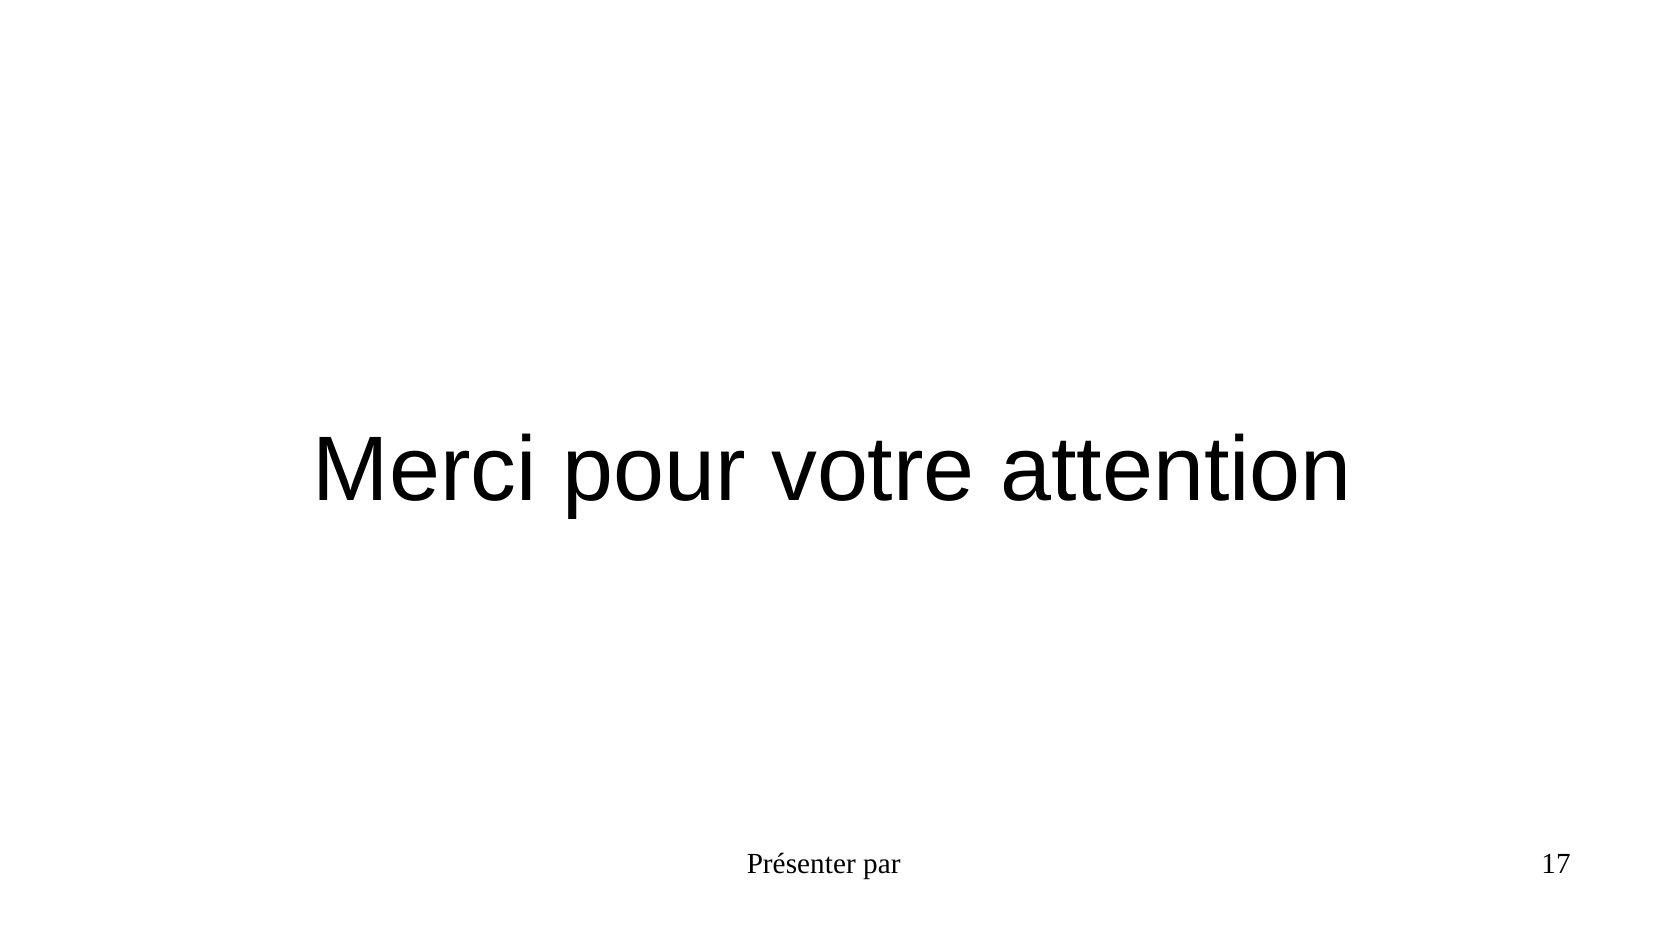

# Merci pour votre attention
Présenter par
17